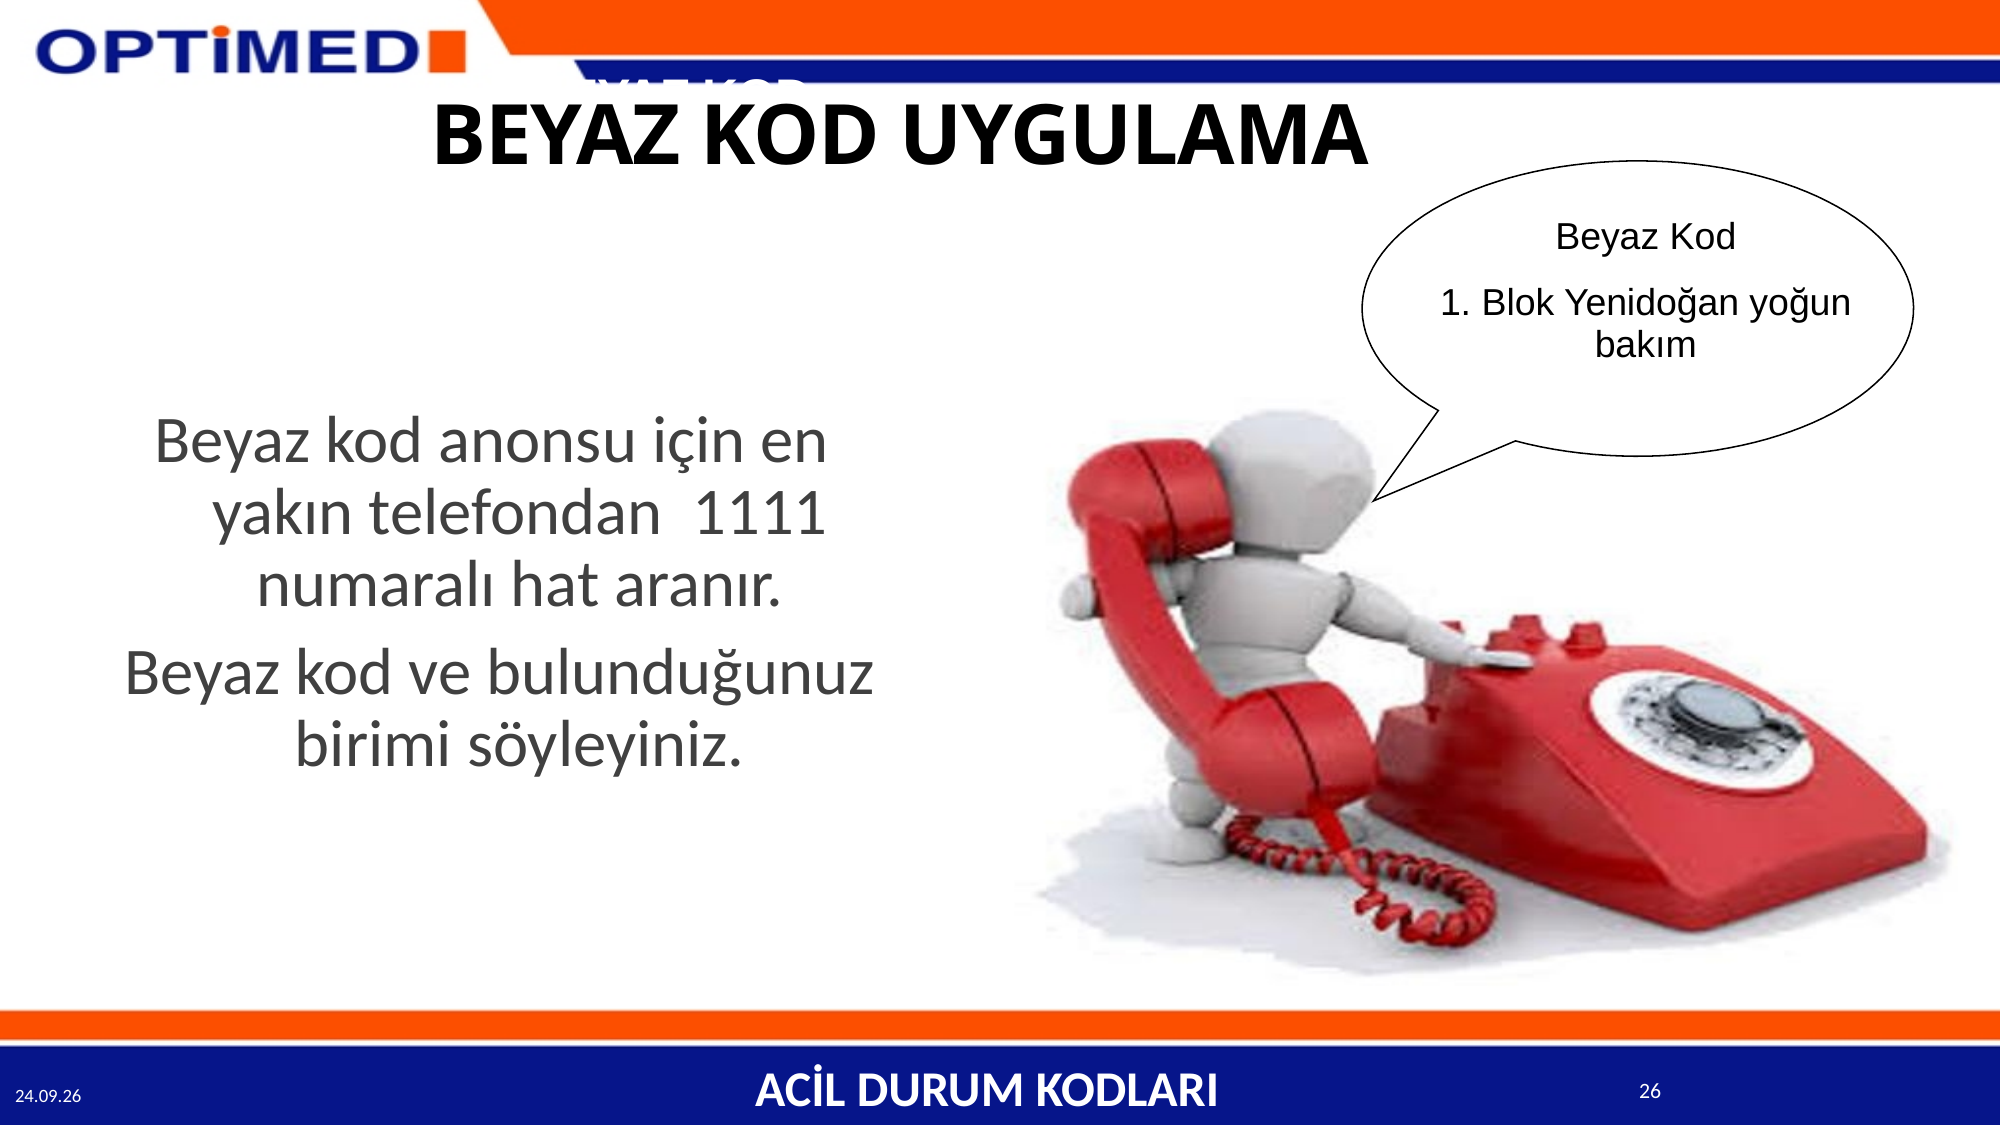

# BEYAZ KOD
BEYAZ KOD UYGULAMA
Beyaz Kod
1. Blok Yenidoğan yoğun bakım
Beyaz kod anonsu için en yakın telefondan 1111 numaralı hat aranır.
 Beyaz kod ve bulunduğunuz birimi söyleyiniz.
ACİL DURUM KODLARI